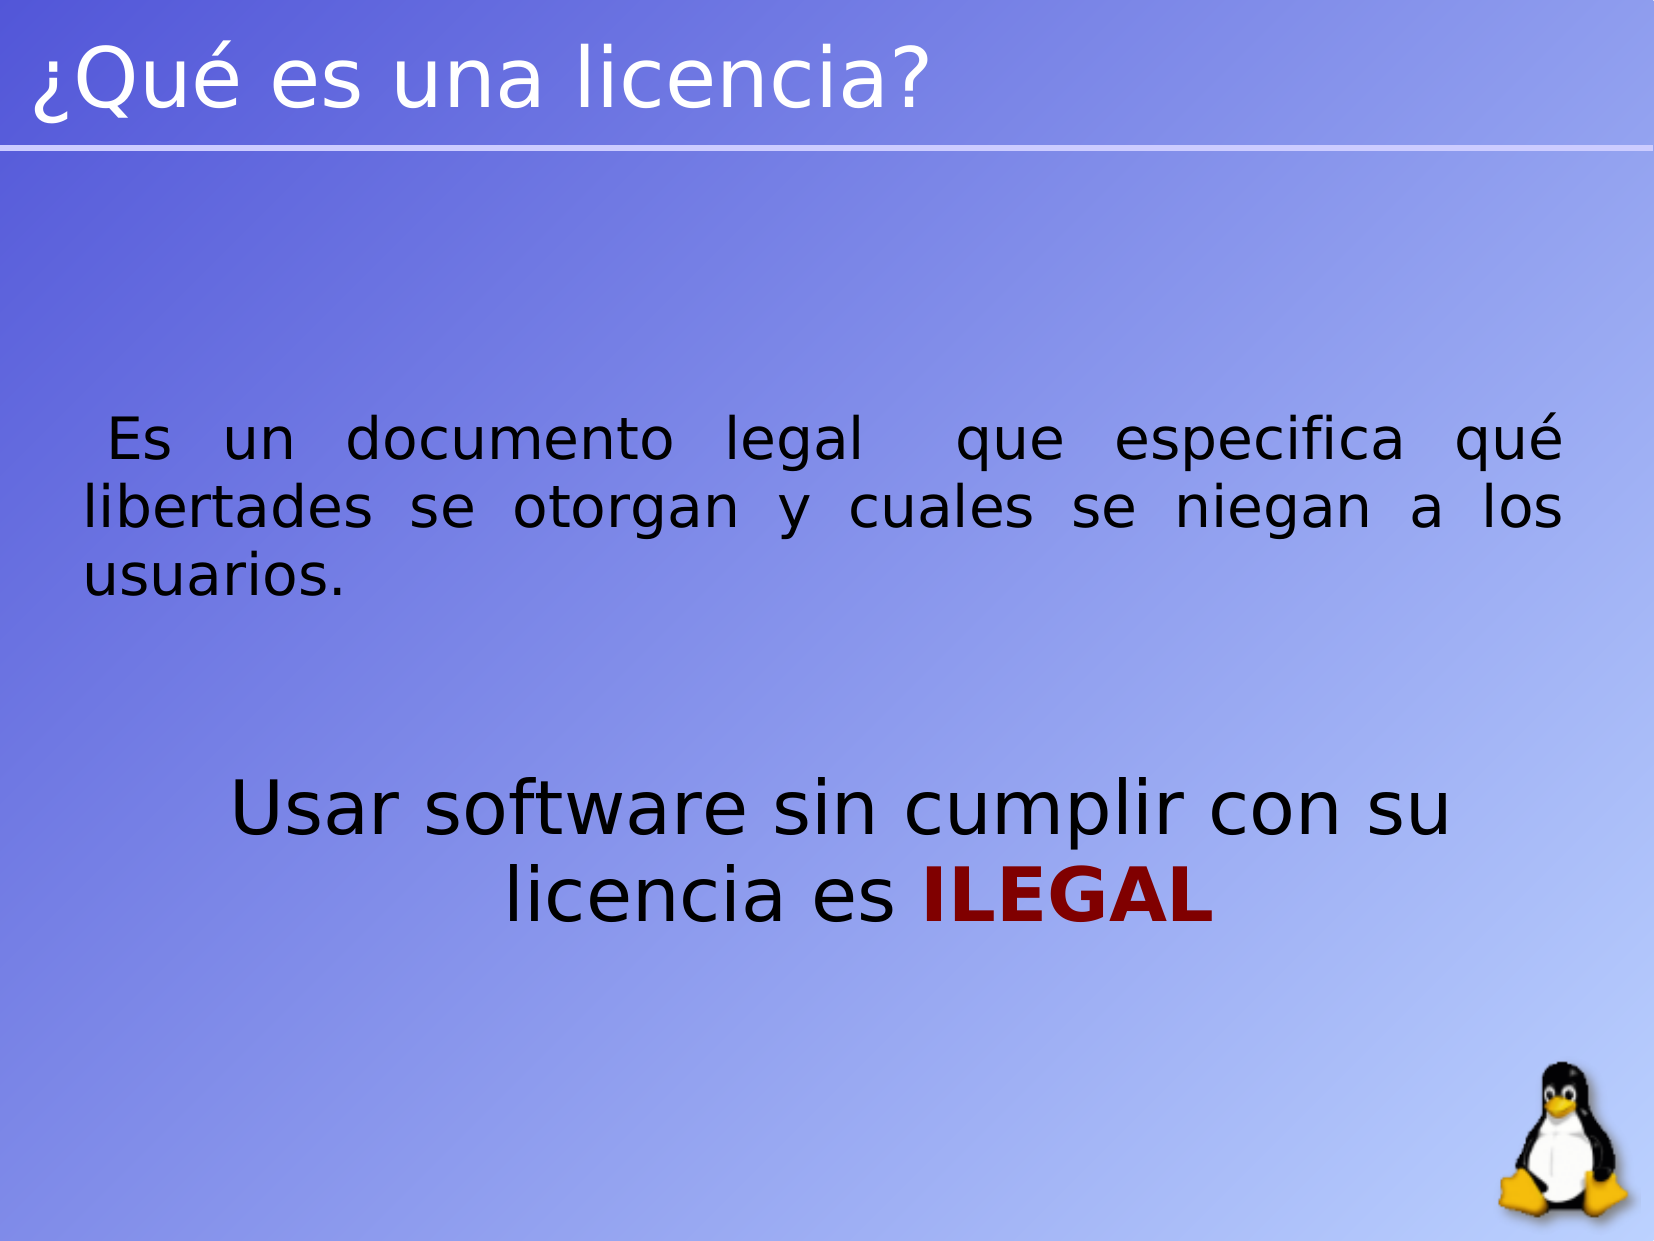

# ¿Qué es una licencia?
Es un documento legal 	que especifica qué libertades se otorgan y cuales se niegan a los usuarios.
Usar software sin cumplir con su licencia es ILEGAL